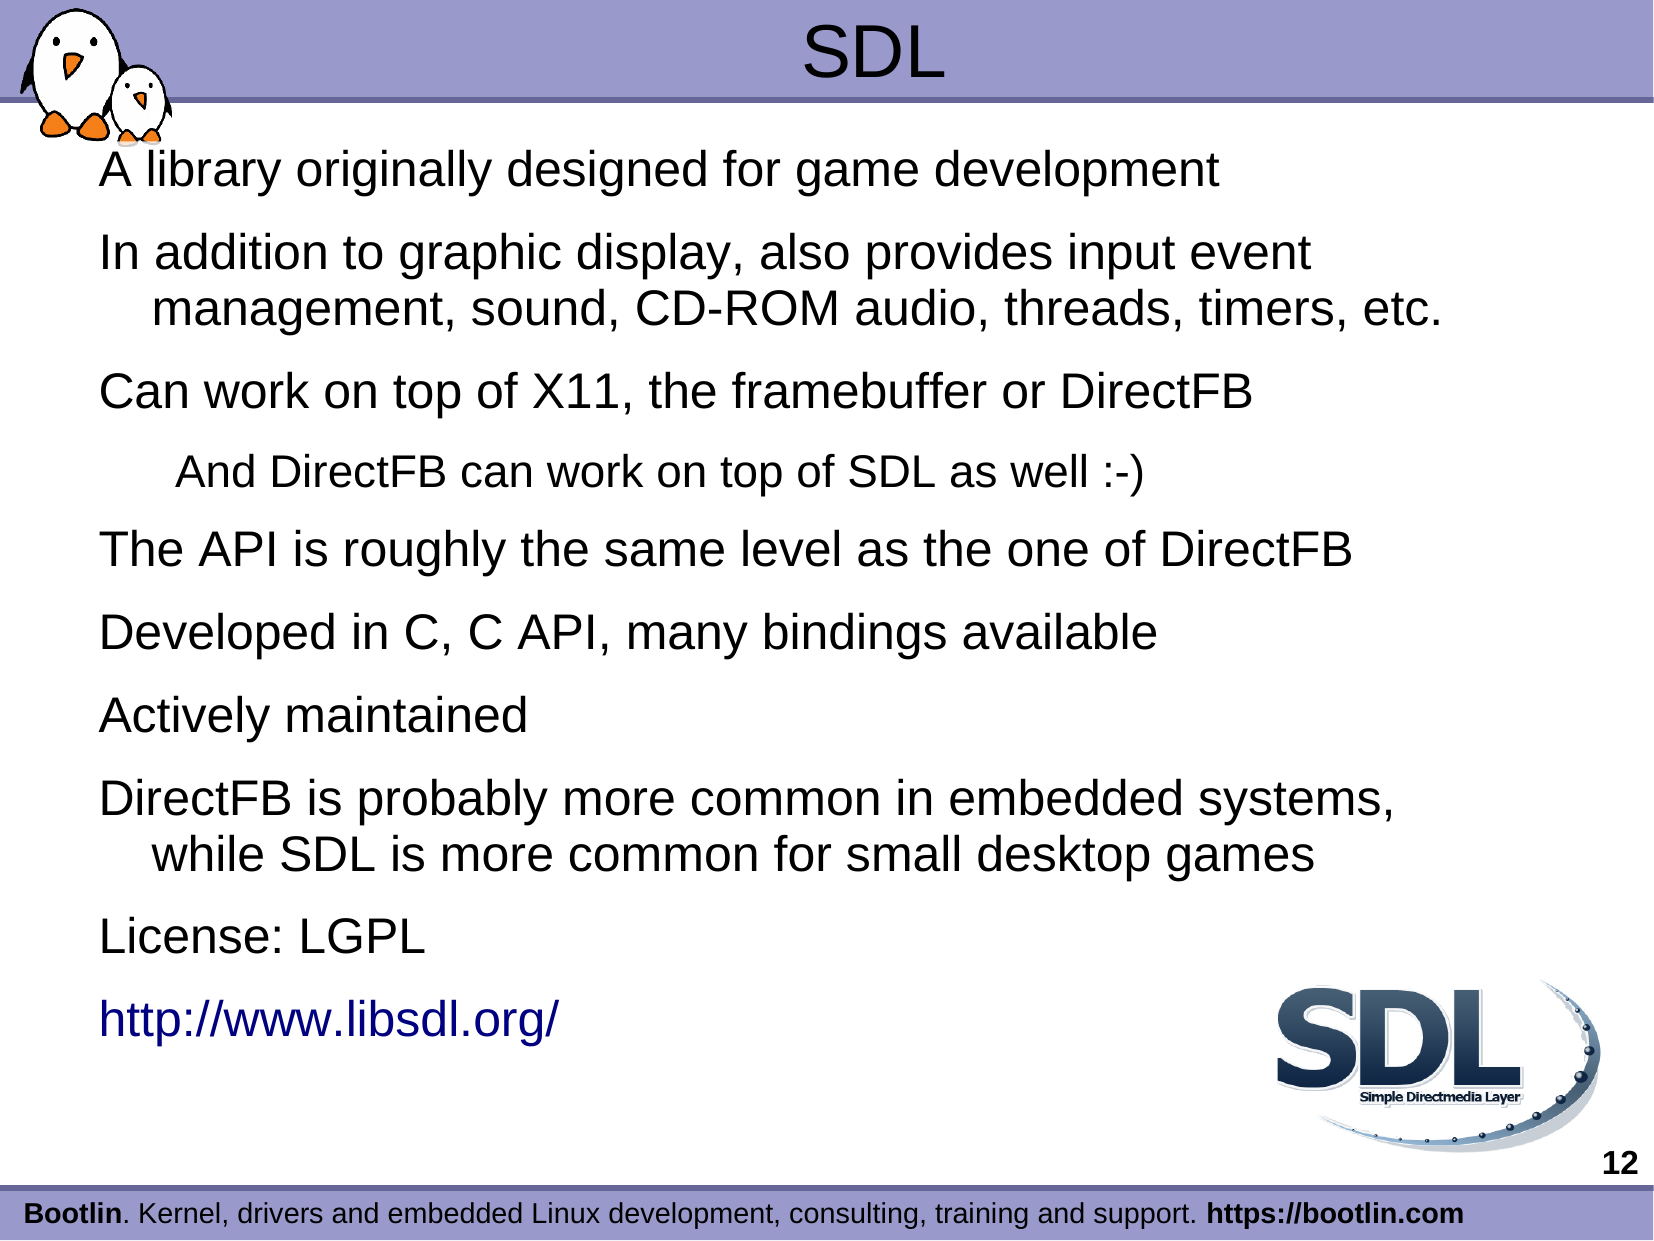

# SDL
A library originally designed for game development
In addition to graphic display, also provides input event management, sound, CD-ROM audio, threads, timers, etc.
Can work on top of X11, the framebuffer or DirectFB
And DirectFB can work on top of SDL as well :-)
The API is roughly the same level as the one of DirectFB
Developed in C, C API, many bindings available
Actively maintained
DirectFB is probably more common in embedded systems, while SDL is more common for small desktop games
License: LGPL
http://www.libsdl.org/